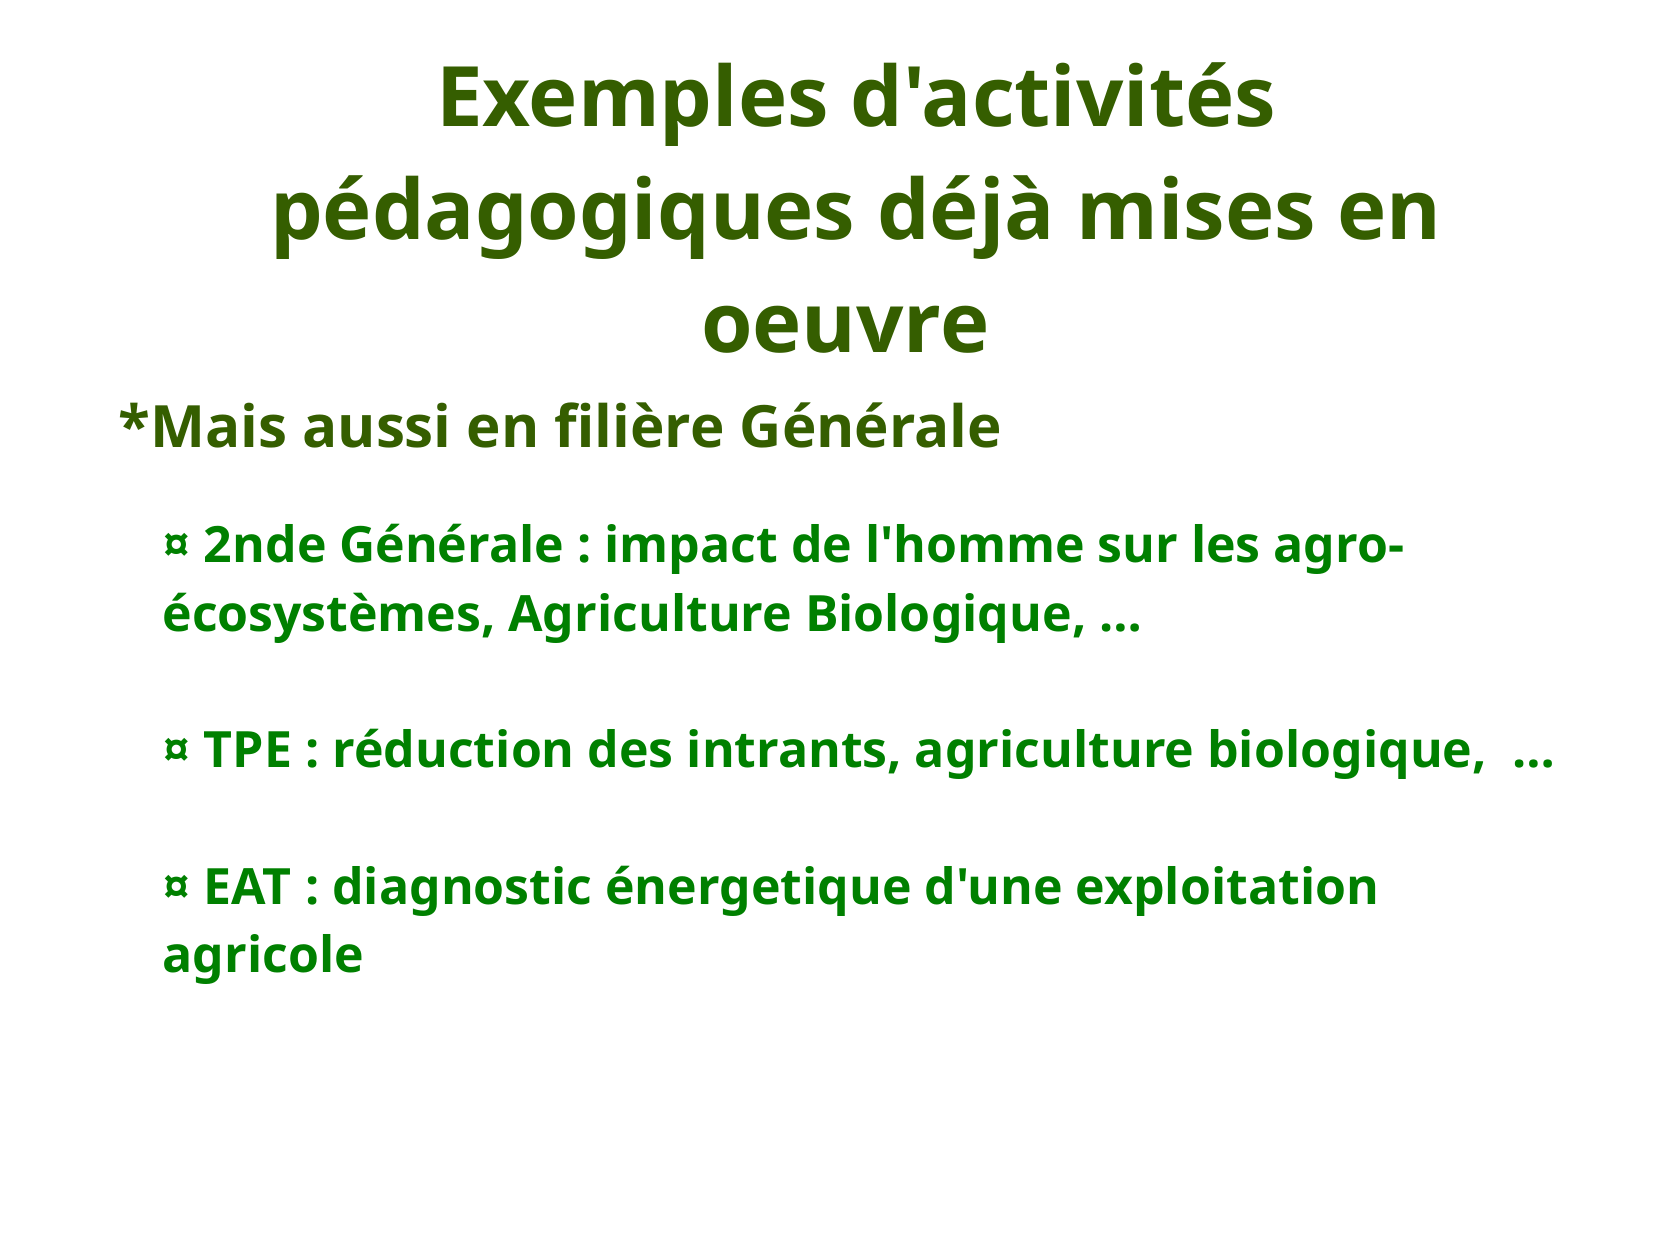

Exemples d'activités pédagogiques déjà mises en oeuvre
 *Mais aussi en filière Générale
¤ 2nde Générale : impact de l'homme sur les agro-écosystèmes, Agriculture Biologique, …
¤ TPE : réduction des intrants, agriculture biologique, …
¤ EAT : diagnostic énergetique d'une exploitation agricole